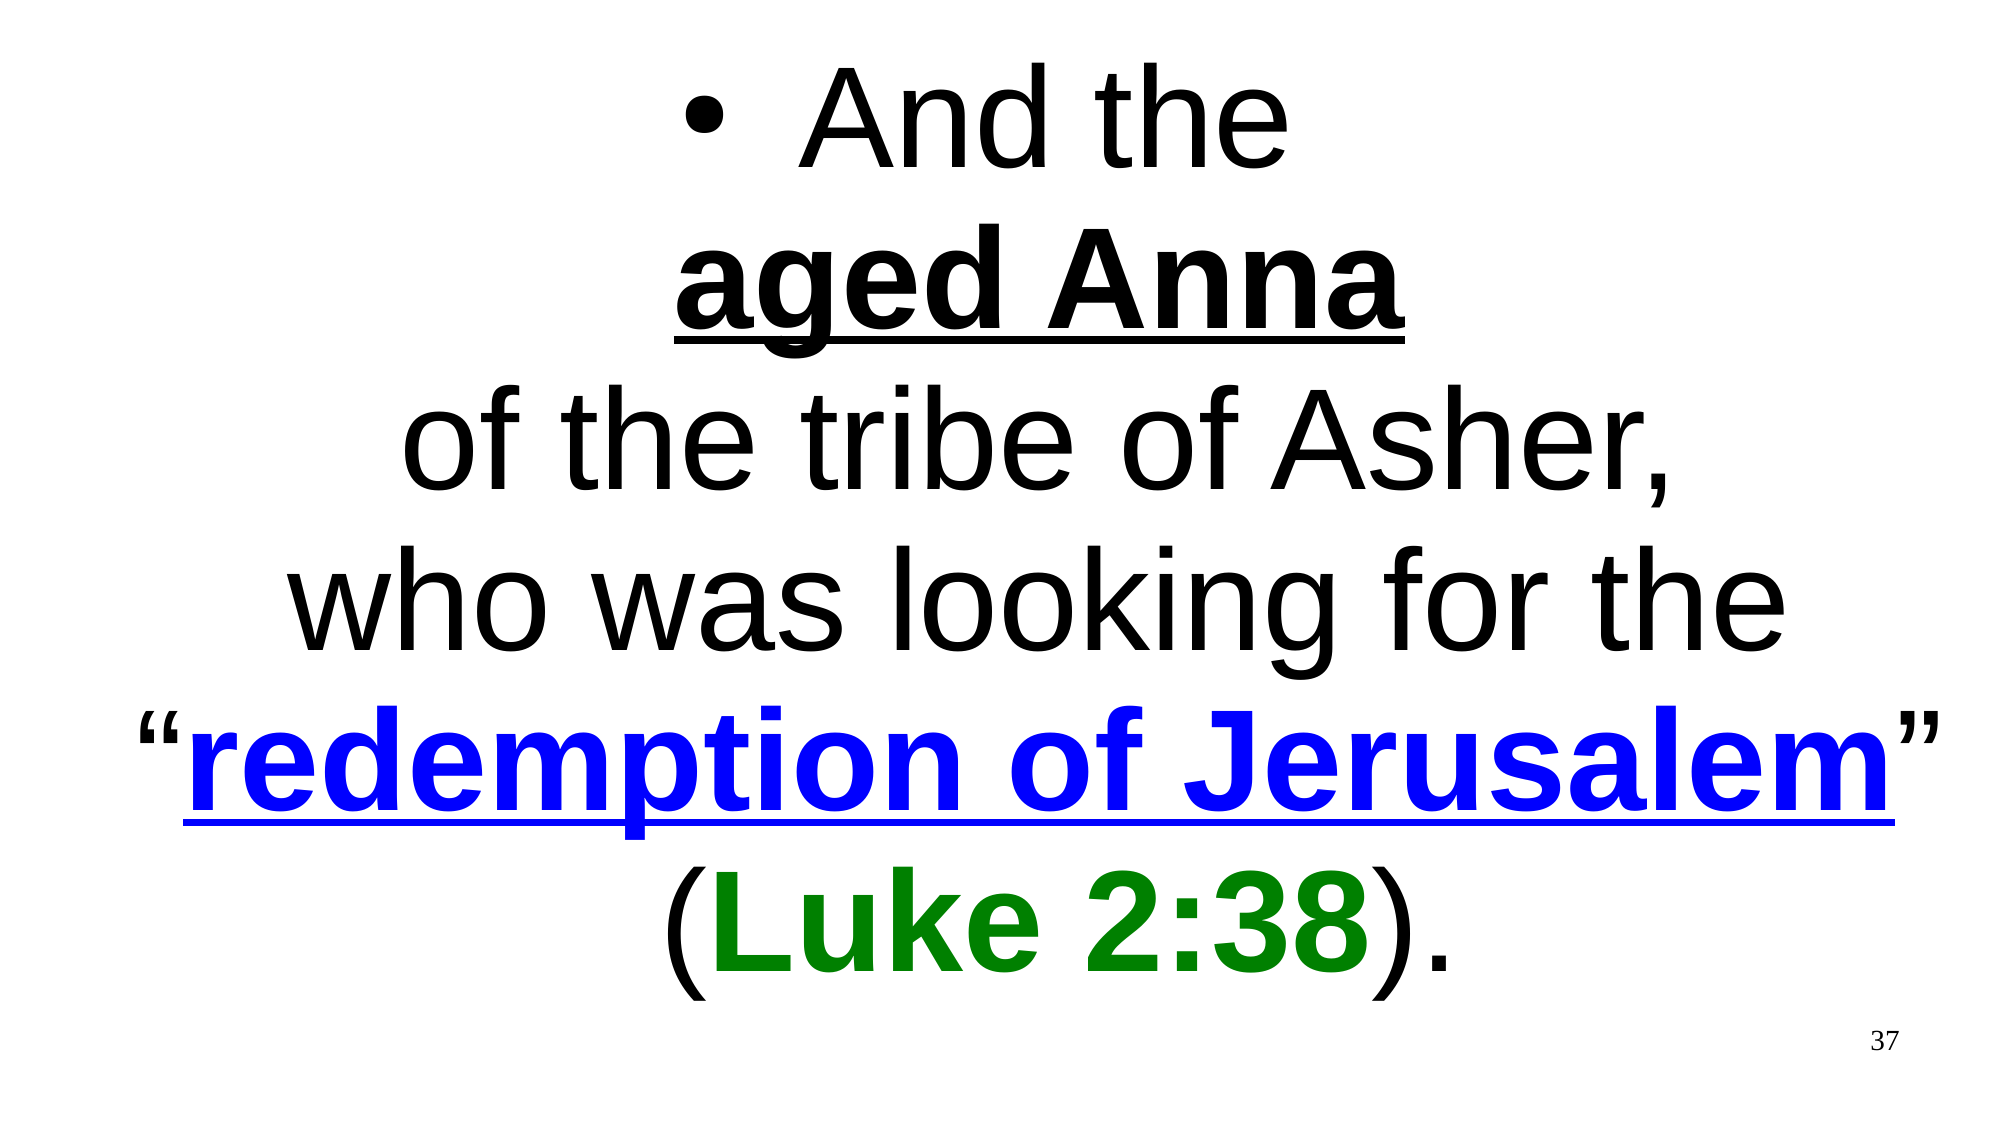

# And the aged Anna of the tribe of Asher, who was looking for the “redemption of Jerusalem” (Luke 2:38).
37